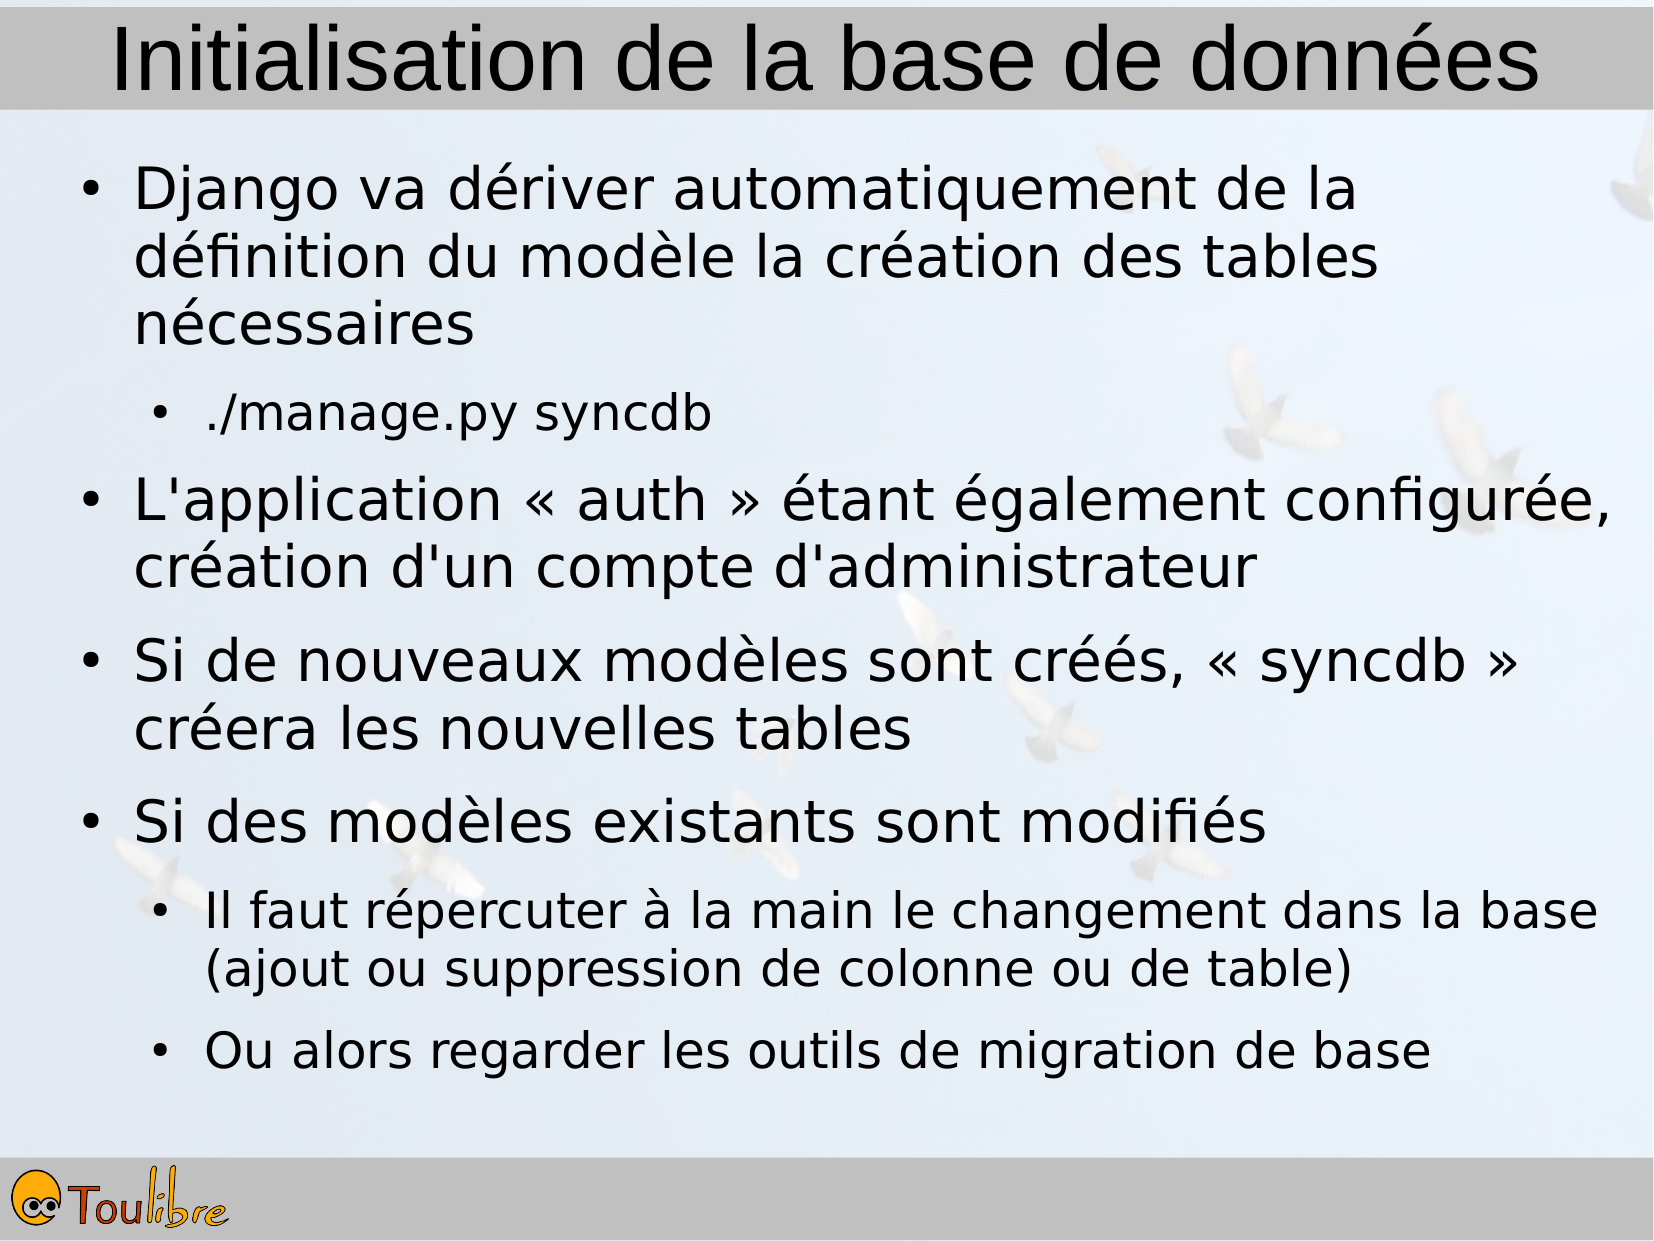

# Initialisation de la base de données
Django va dériver automatiquement de la définition du modèle la création des tables nécessaires
./manage.py syncdb
L'application « auth » étant également configurée, création d'un compte d'administrateur
Si de nouveaux modèles sont créés, « syncdb » créera les nouvelles tables
Si des modèles existants sont modifiés
Il faut répercuter à la main le changement dans la base (ajout ou suppression de colonne ou de table)
Ou alors regarder les outils de migration de base